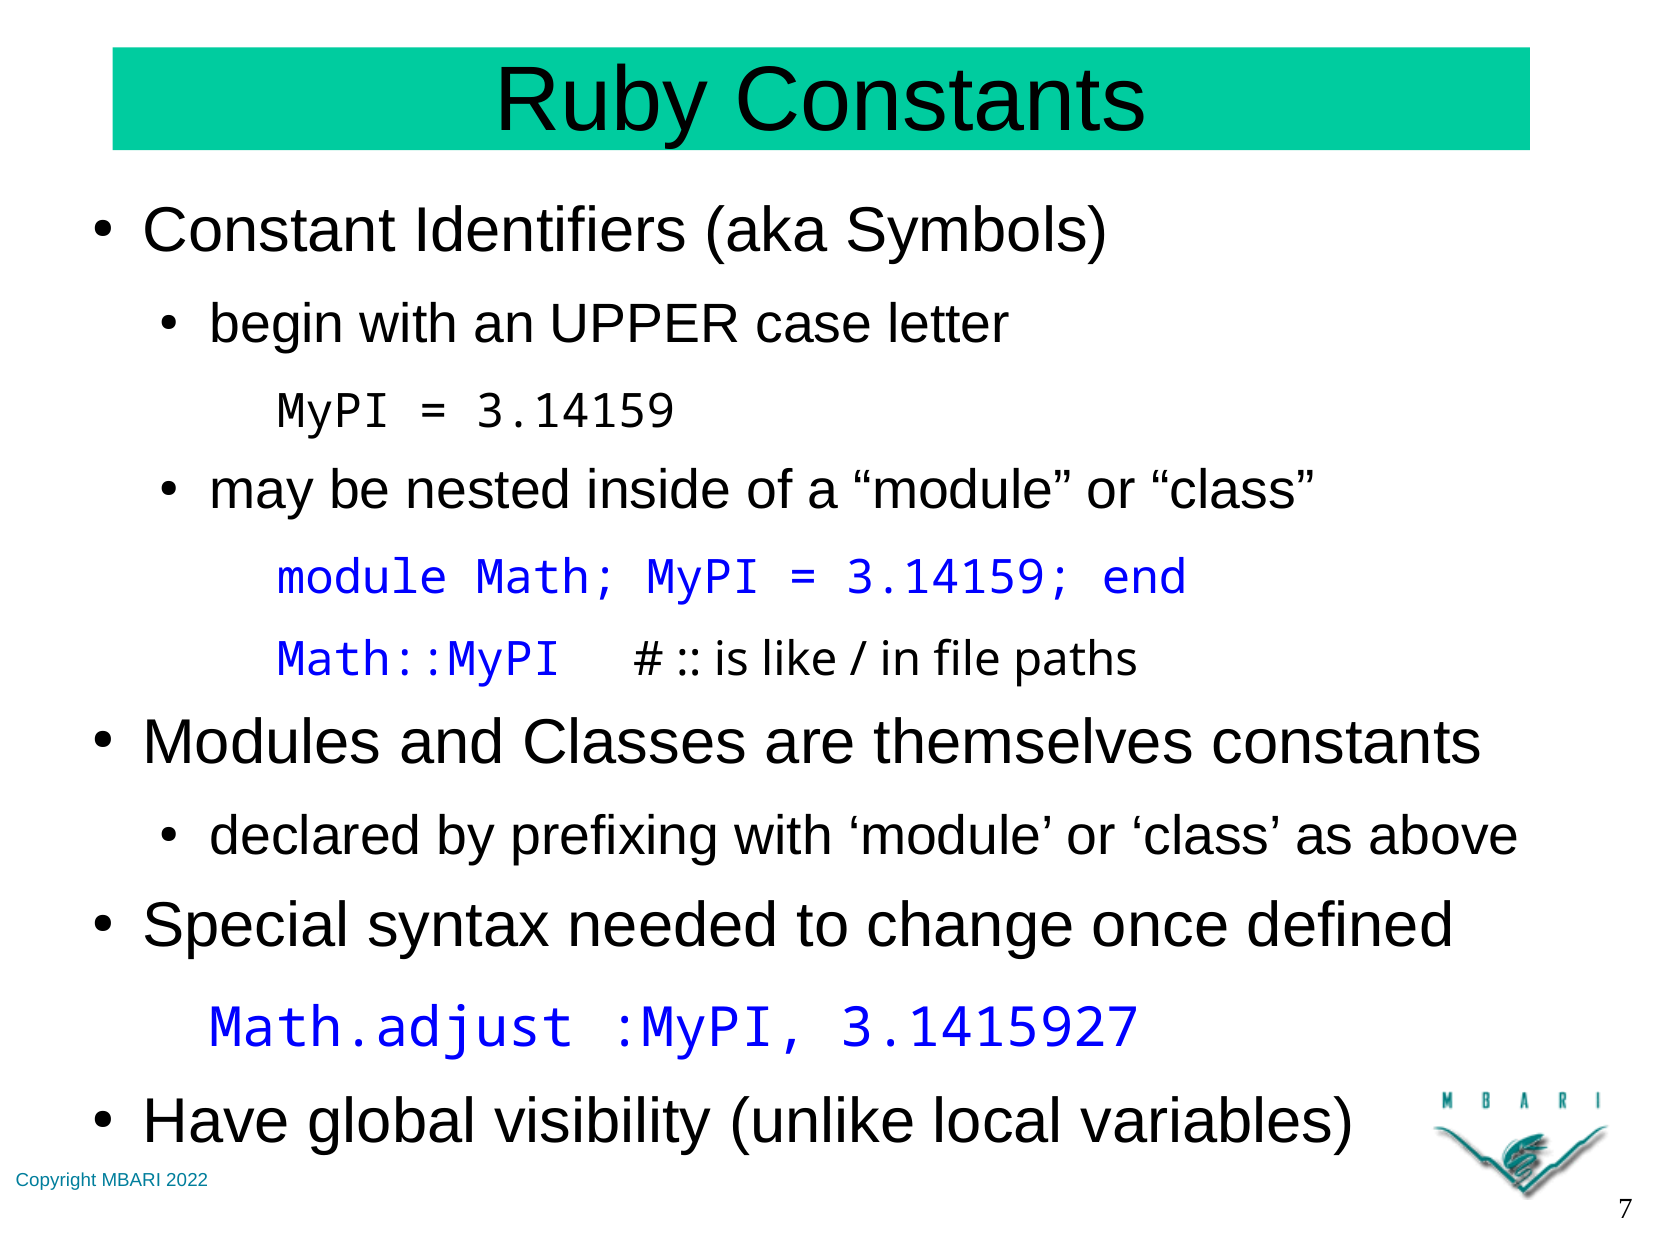

# Ruby Constants
Constant Identifiers (aka Symbols)
begin with an UPPER case letter
MyPI = 3.14159
may be nested inside of a “module” or “class”
module Math; MyPI = 3.14159; end
Math::MyPI	# :: is like / in file paths
Modules and Classes are themselves constants
declared by prefixing with ‘module’ or ‘class’ as above
Special syntax needed to change once defined
Math.adjust :MyPI, 3.1415927
Have global visibility (unlike local variables)